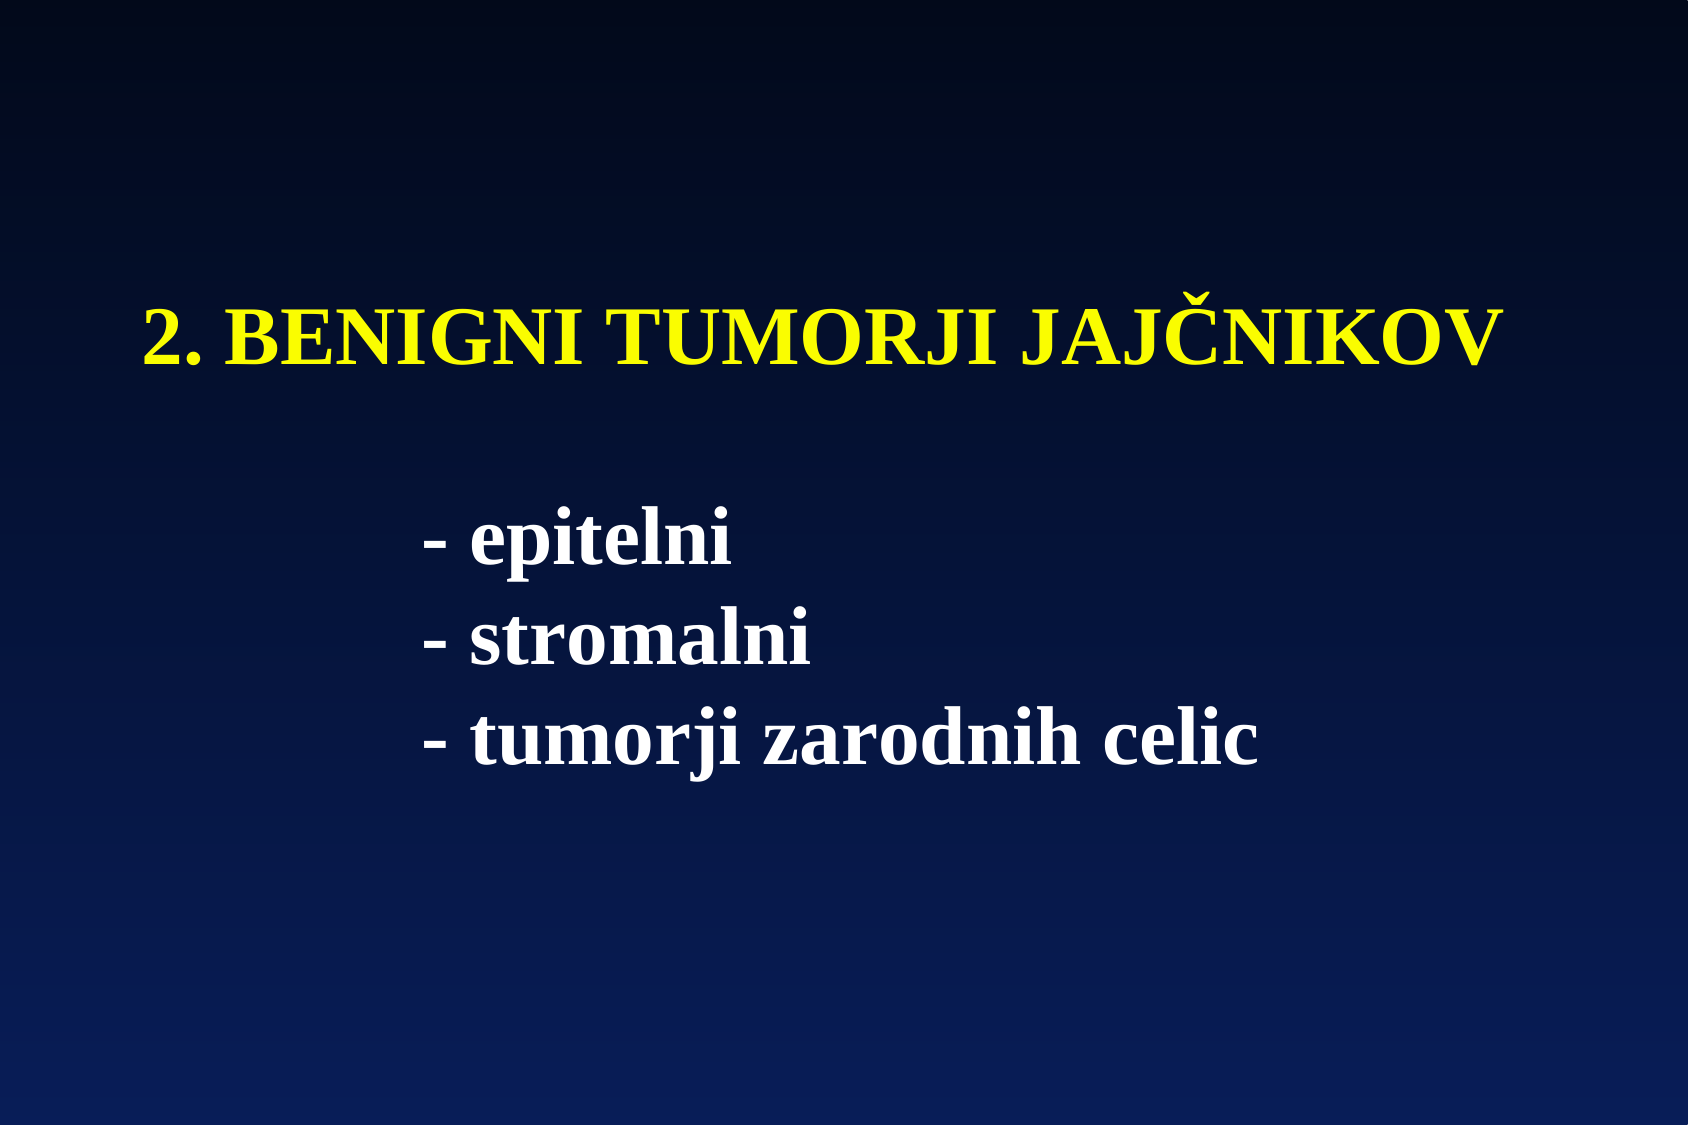

# 2. BENIGNI TUMORJI JAJČNIKOV - epitelni - stromalni - tumorji zarodnih celic